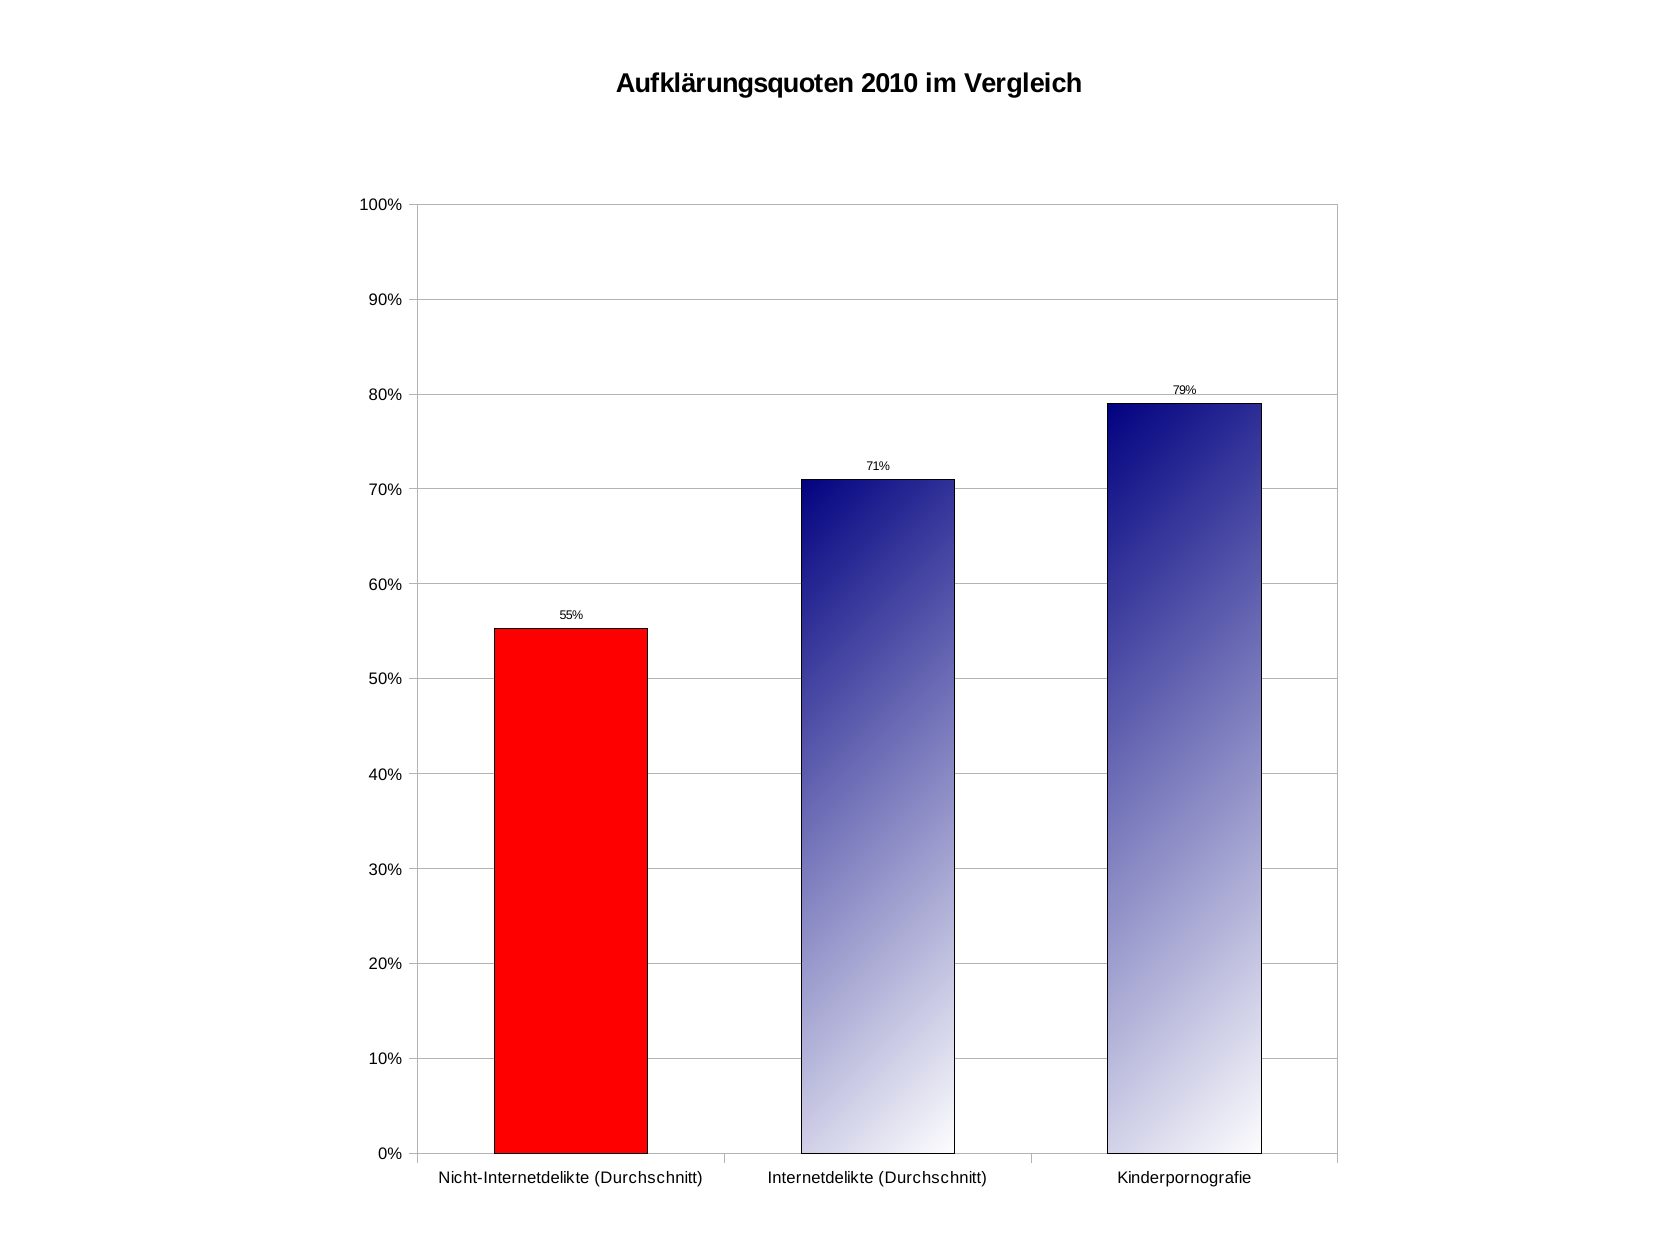

### Chart: Aufklärungsquoten 2010 im Vergleich
| Category | Aufklärungsquote 2010 (NRW) |
|---|---|
| Nicht-Internetdelikte (Durchschnitt) | 0.553 |
| Internetdelikte (Durchschnitt) | 0.71 |
| Kinderpornografie | 0.79 |